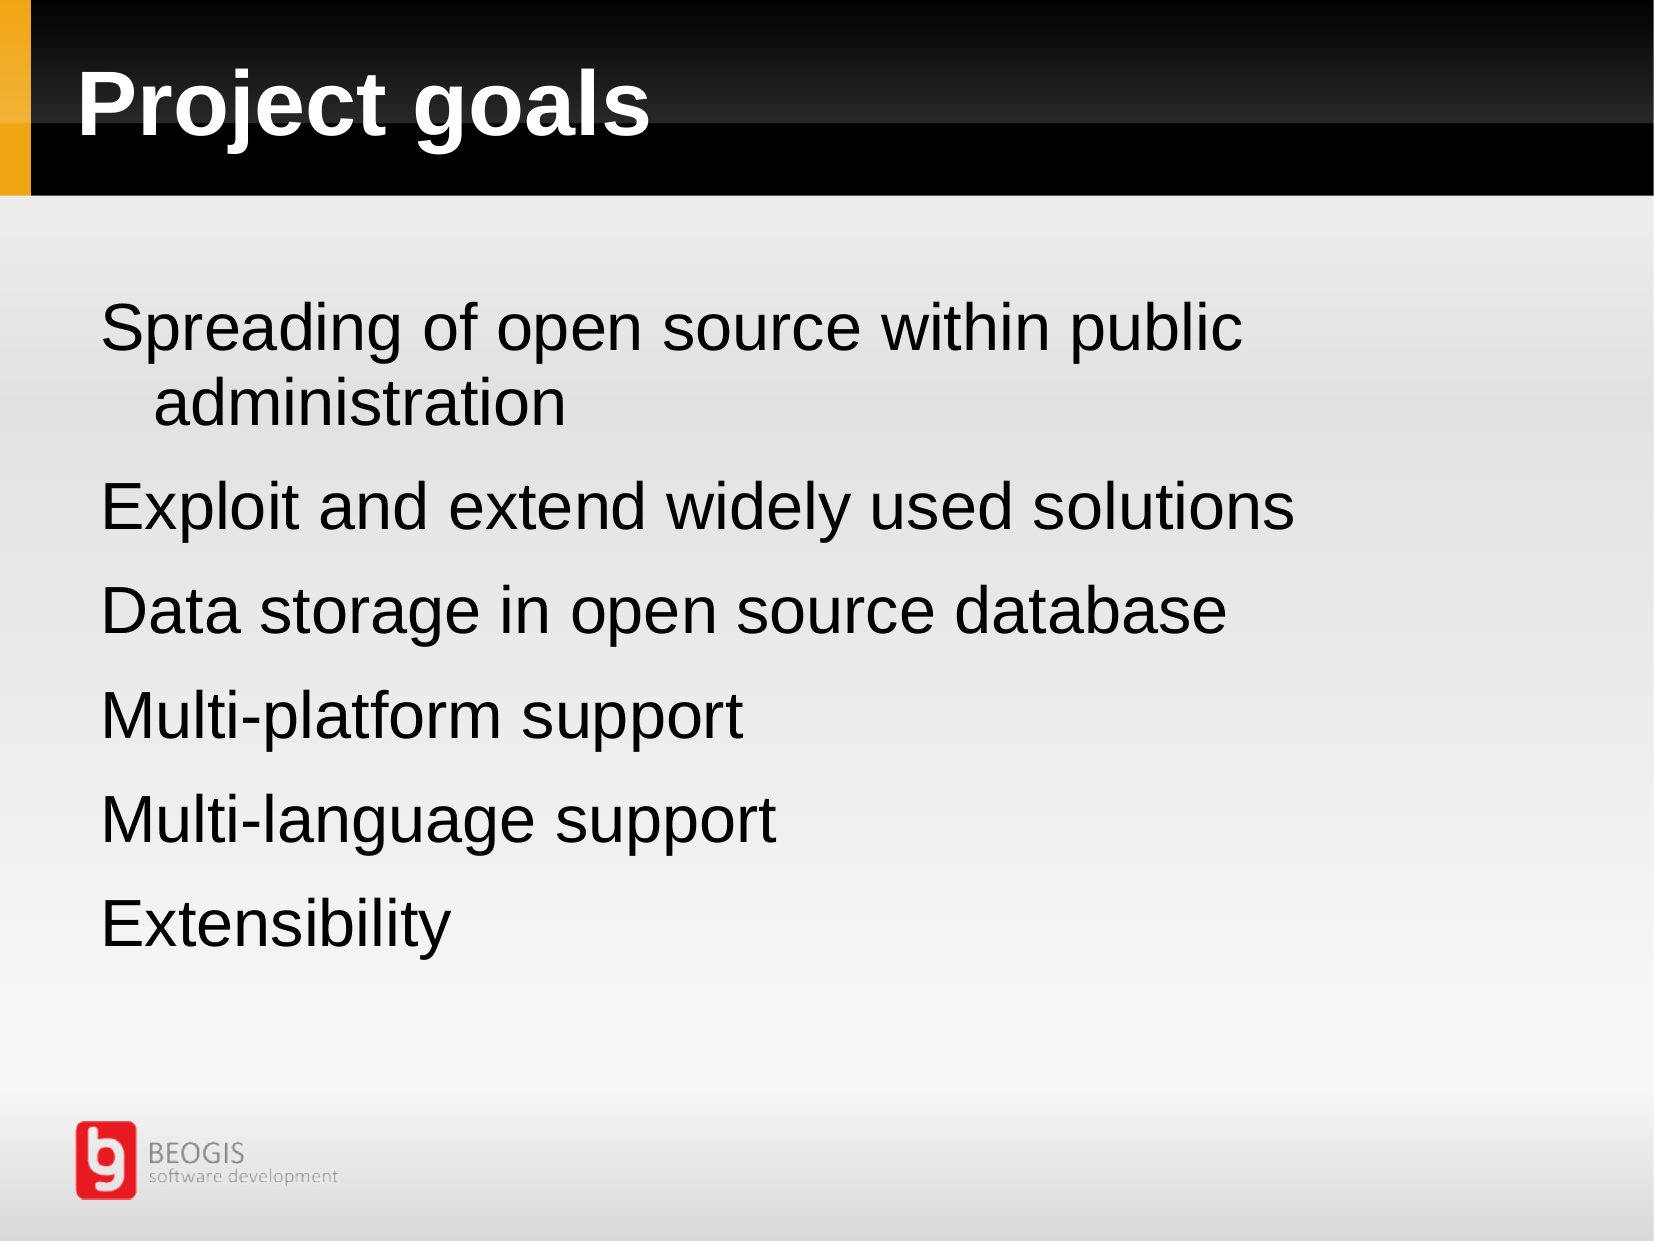

# Project goals
Spreading of open source within public administration
Exploit and extend widely used solutions
Data storage in open source database
Multi-platform support
Multi-language support
Extensibility